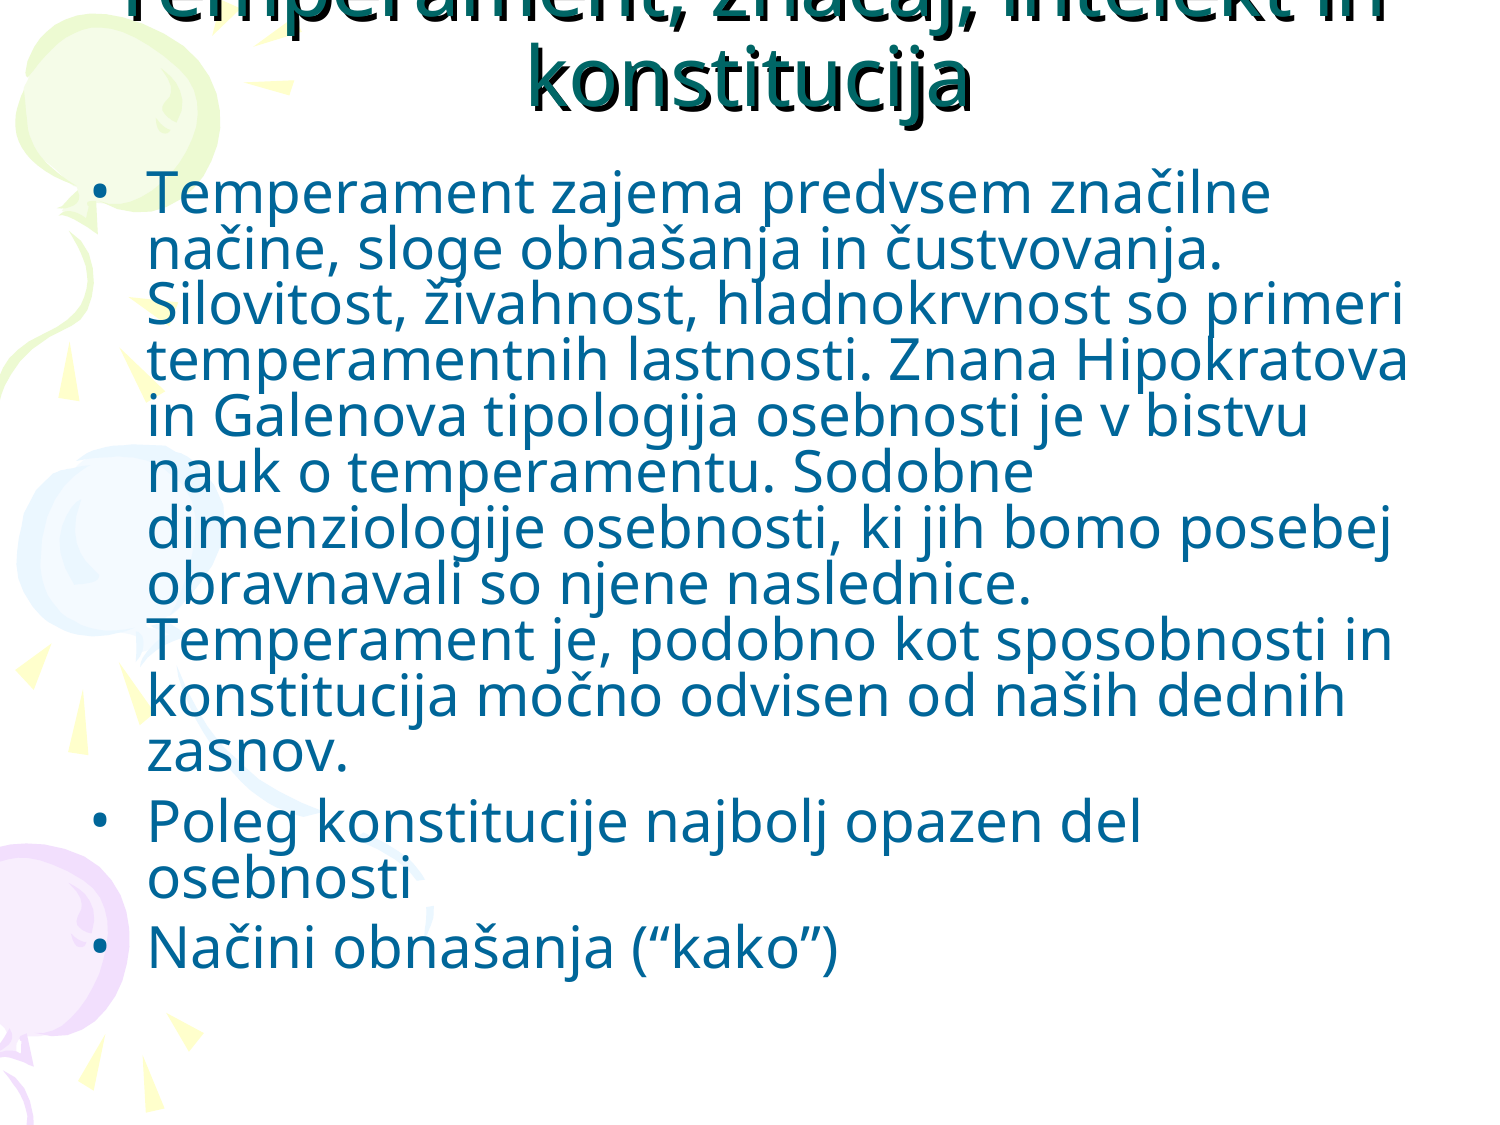

# Temperament, značaj, intelekt in konstitucija
Temperament zajema predvsem značilne načine, sloge obnašanja in čustvovanja. Silovitost, živahnost, hladnokrvnost so primeri temperamentnih lastnosti. Znana Hipokratova in Galenova tipologija osebnosti je v bistvu nauk o temperamentu. Sodobne dimenziologije osebnosti, ki jih bomo posebej obravnavali so njene naslednice. Temperament je, podobno kot sposobnosti in konstitucija močno odvisen od naših dednih zasnov.
Poleg konstitucije najbolj opazen del osebnosti
Načini obnašanja (“kako”)